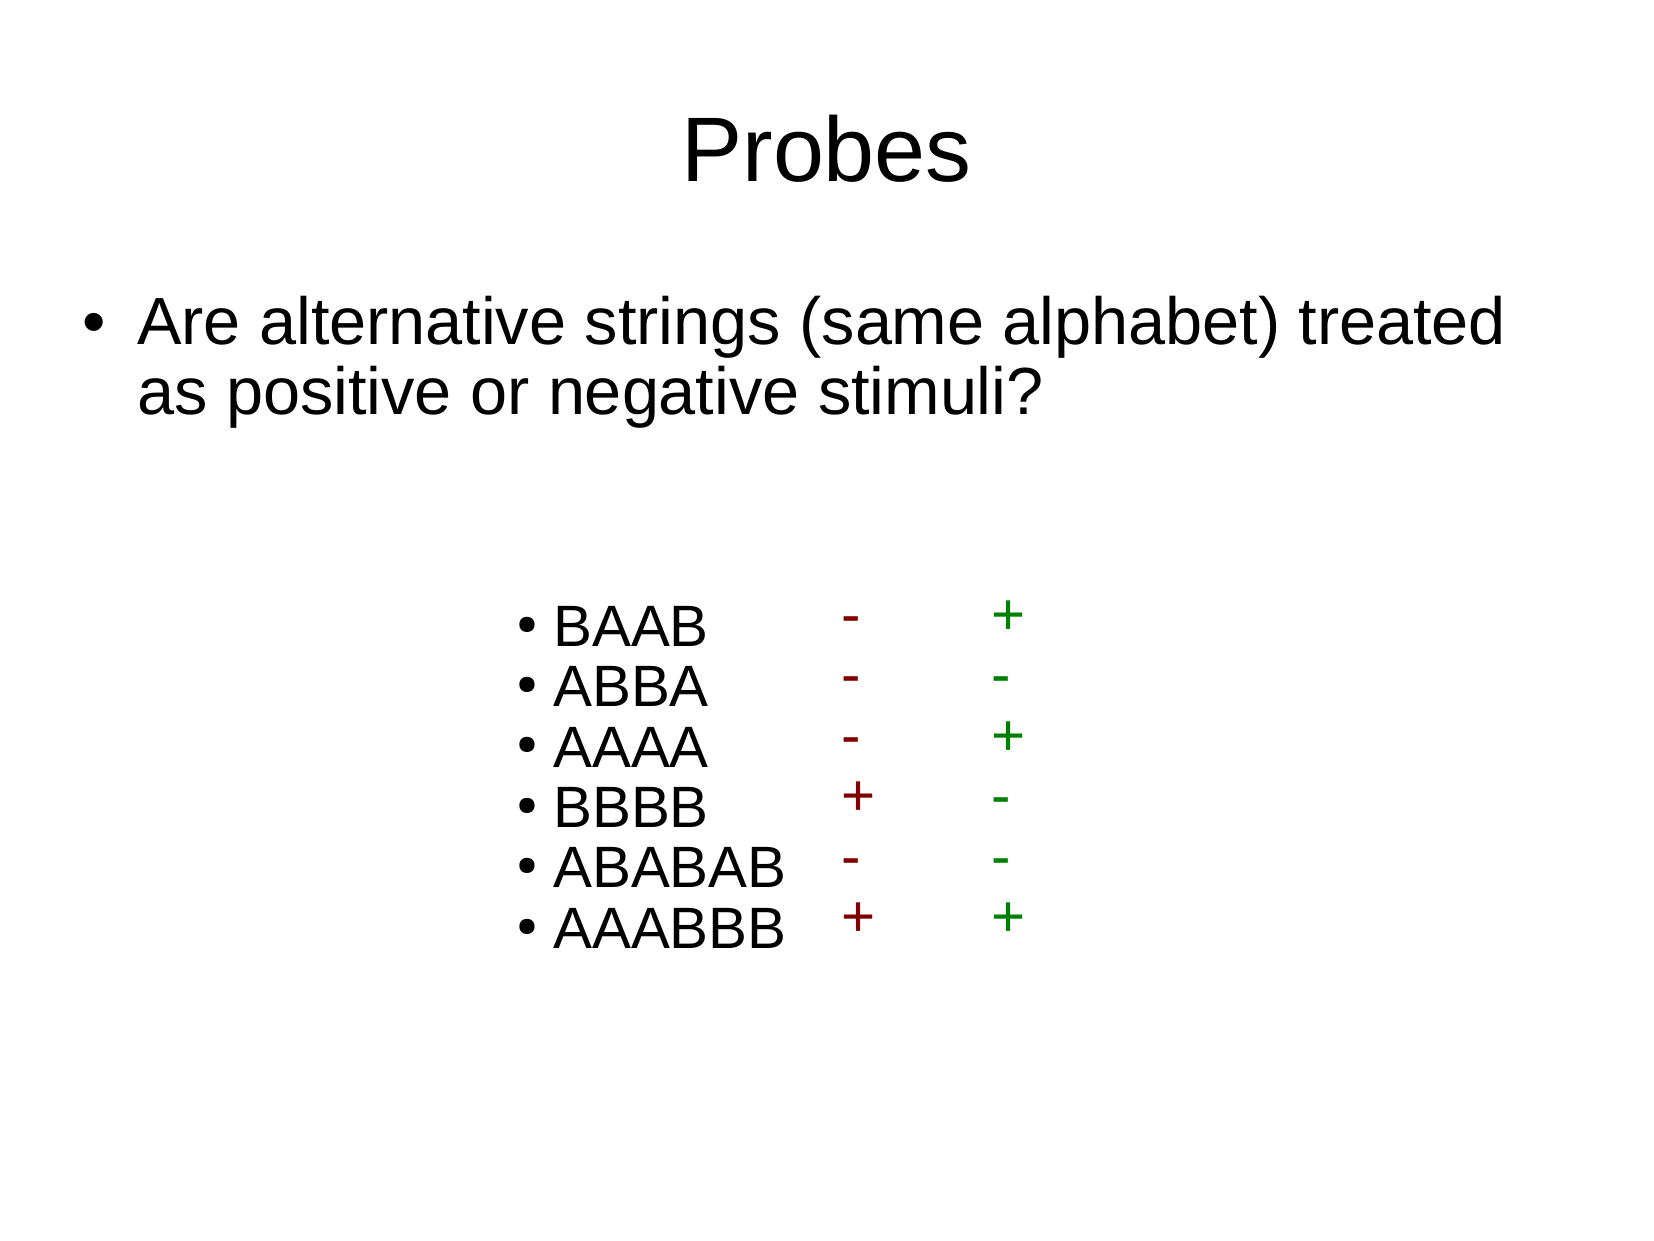

Probes
# Are alternative strings (same alphabet) treated as positive or negative stimuli?
-	+
-	-
-	+
+	-
-	-
+	+
 BAAB
 ABBA
 AAAA
 BBBB
 ABABAB
 AAABBB